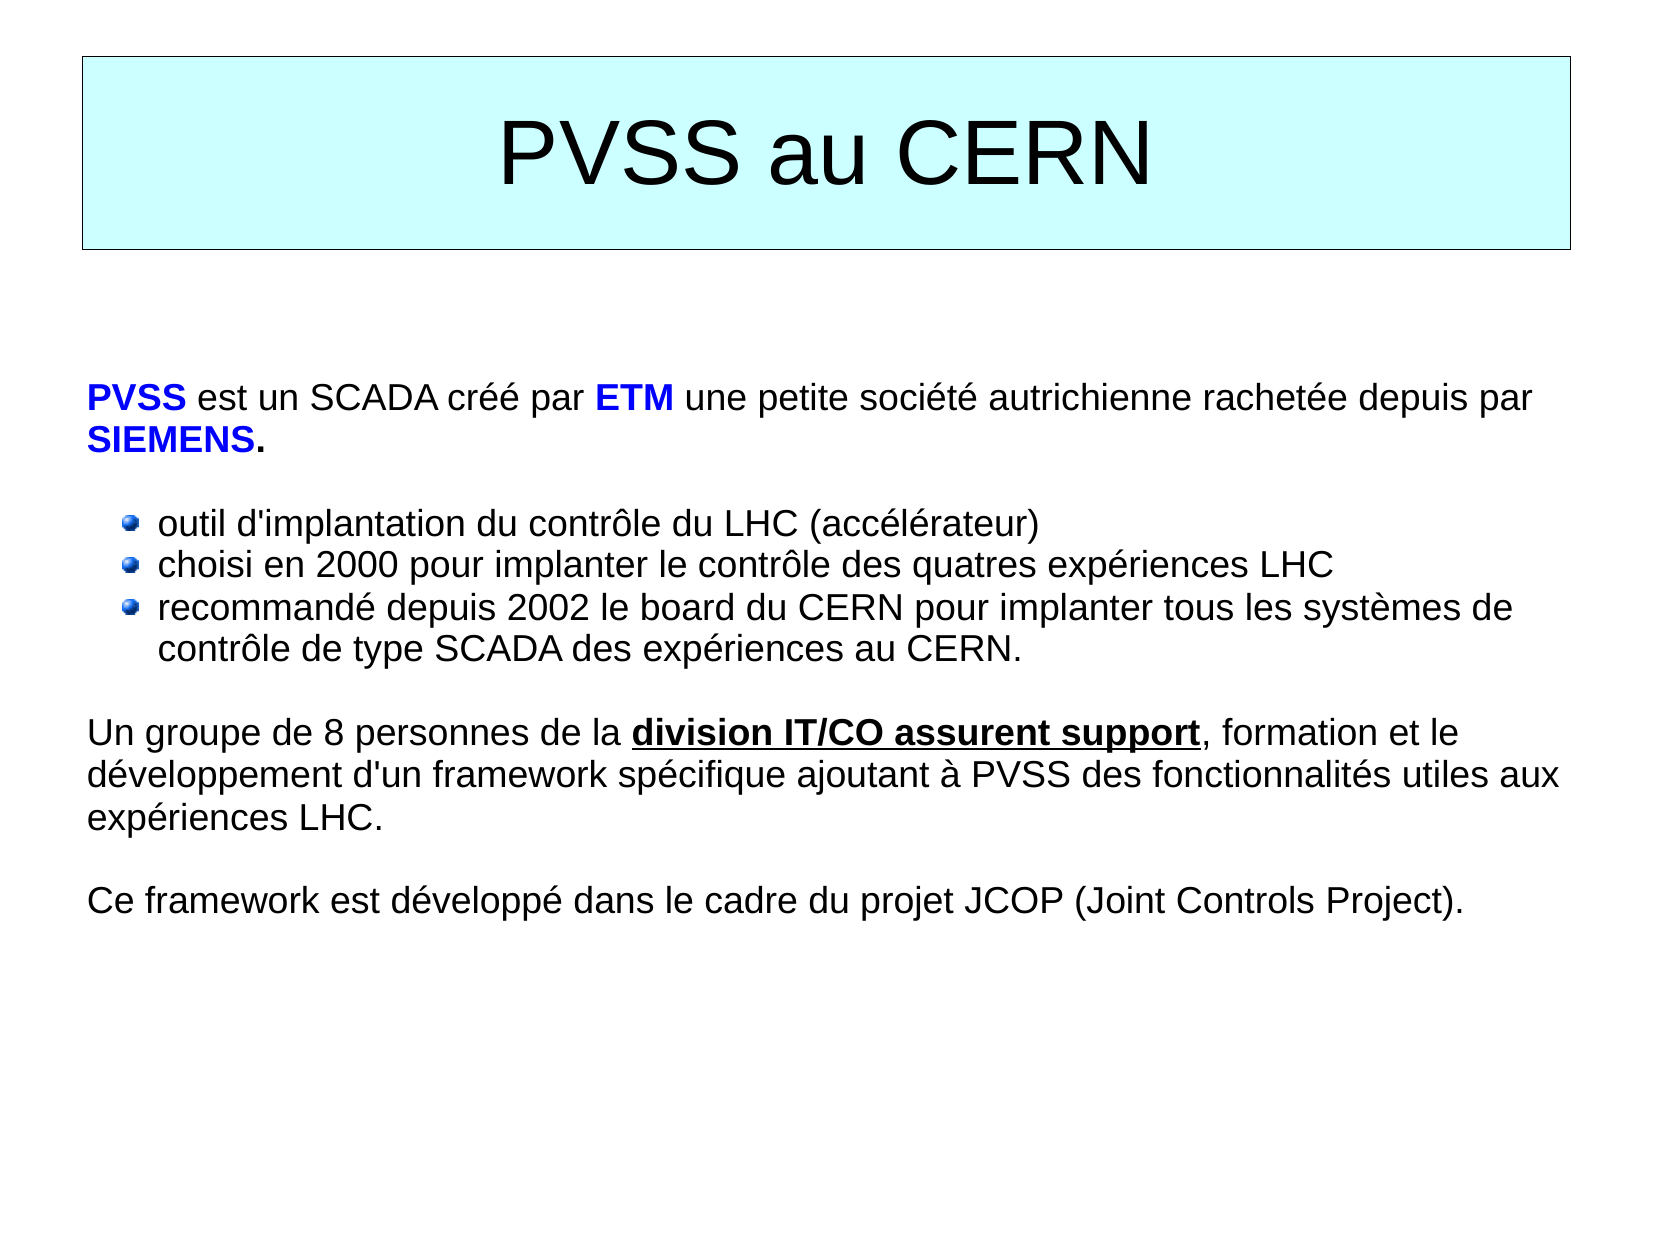

# PVSS au CERN
PVSS est un SCADA créé par ETM une petite société autrichienne rachetée depuis par SIEMENS.
outil d'implantation du contrôle du LHC (accélérateur)
choisi en 2000 pour implanter le contrôle des quatres expériences LHC
recommandé depuis 2002 le board du CERN pour implanter tous les systèmes de contrôle de type SCADA des expériences au CERN.
Un groupe de 8 personnes de la division IT/CO assurent support, formation et le développement d'un framework spécifique ajoutant à PVSS des fonctionnalités utiles aux expériences LHC.
Ce framework est développé dans le cadre du projet JCOP (Joint Controls Project).